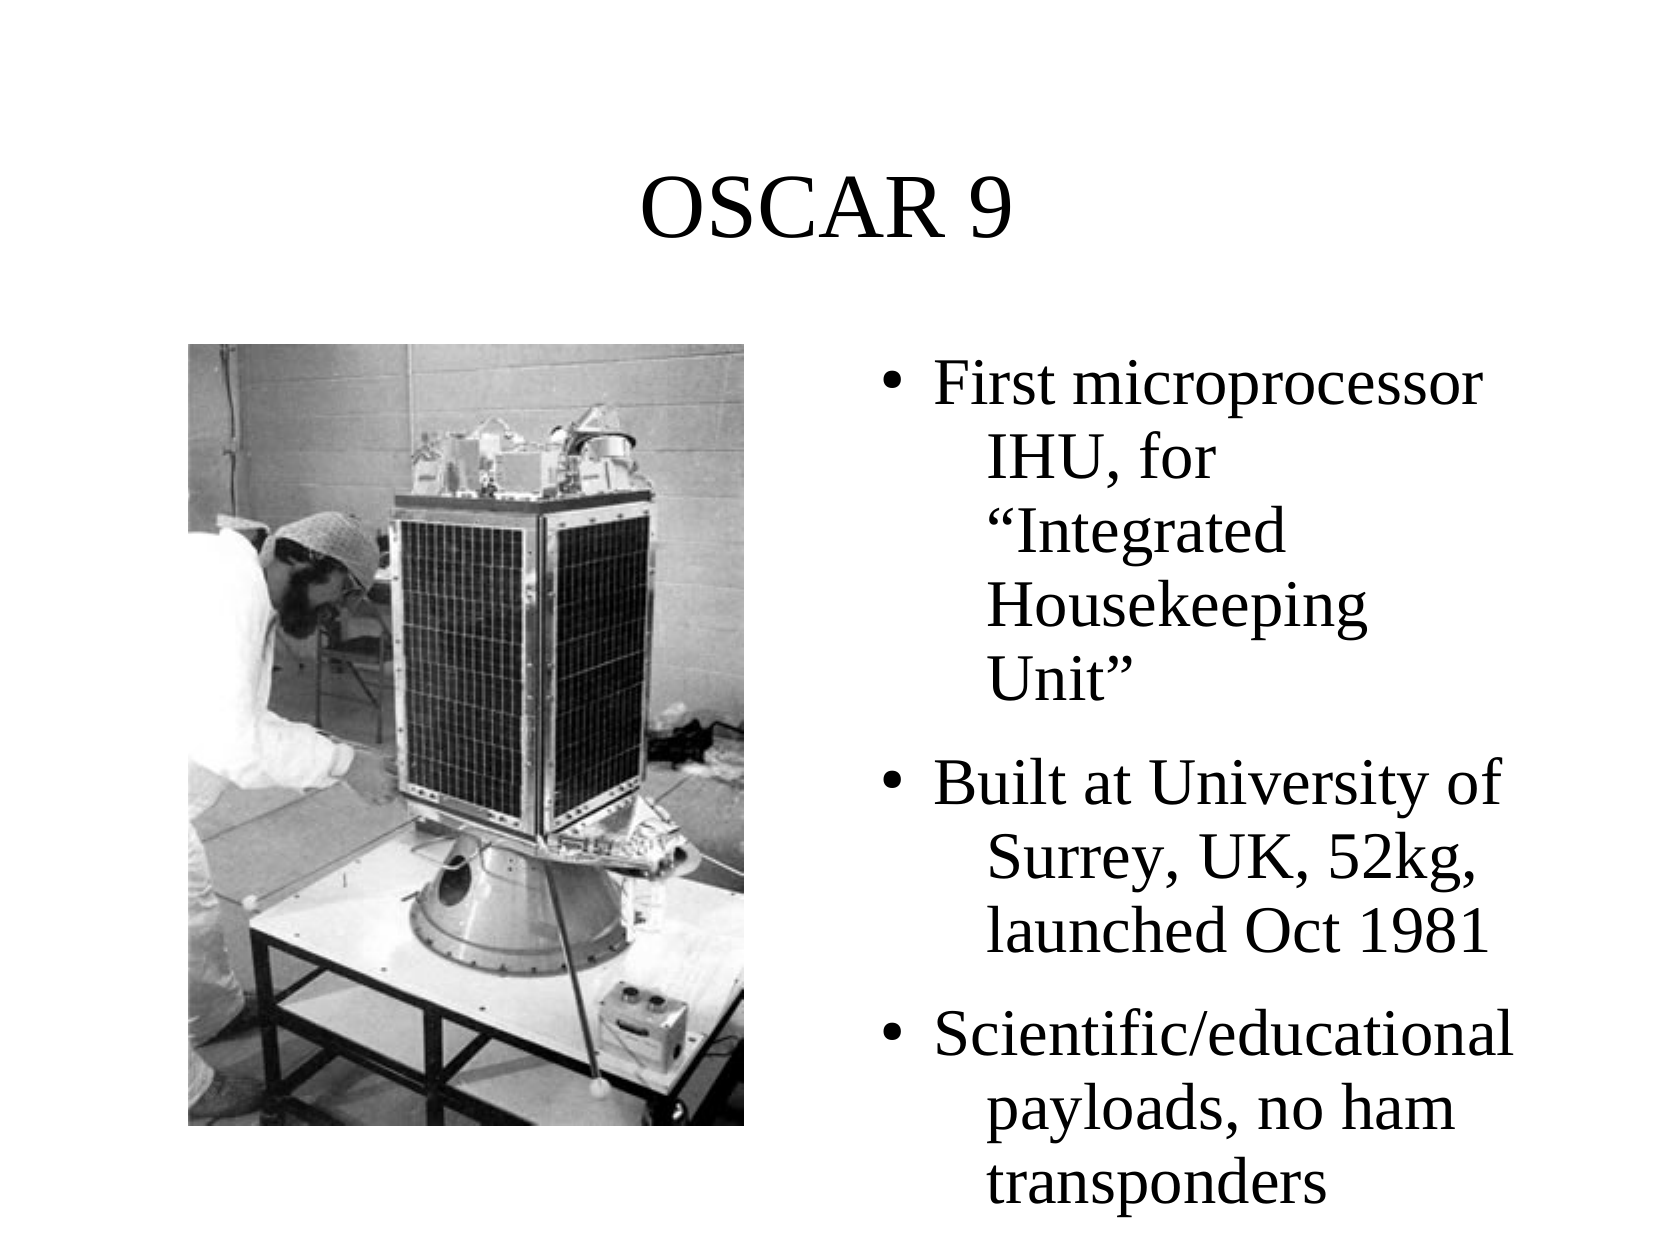

# OSCAR 9
First microprocessor IHU, for “Integrated Housekeeping Unit”
Built at University of Surrey, UK, 52kg, launched Oct 1981
Scientific/educational payloads, no ham transponders